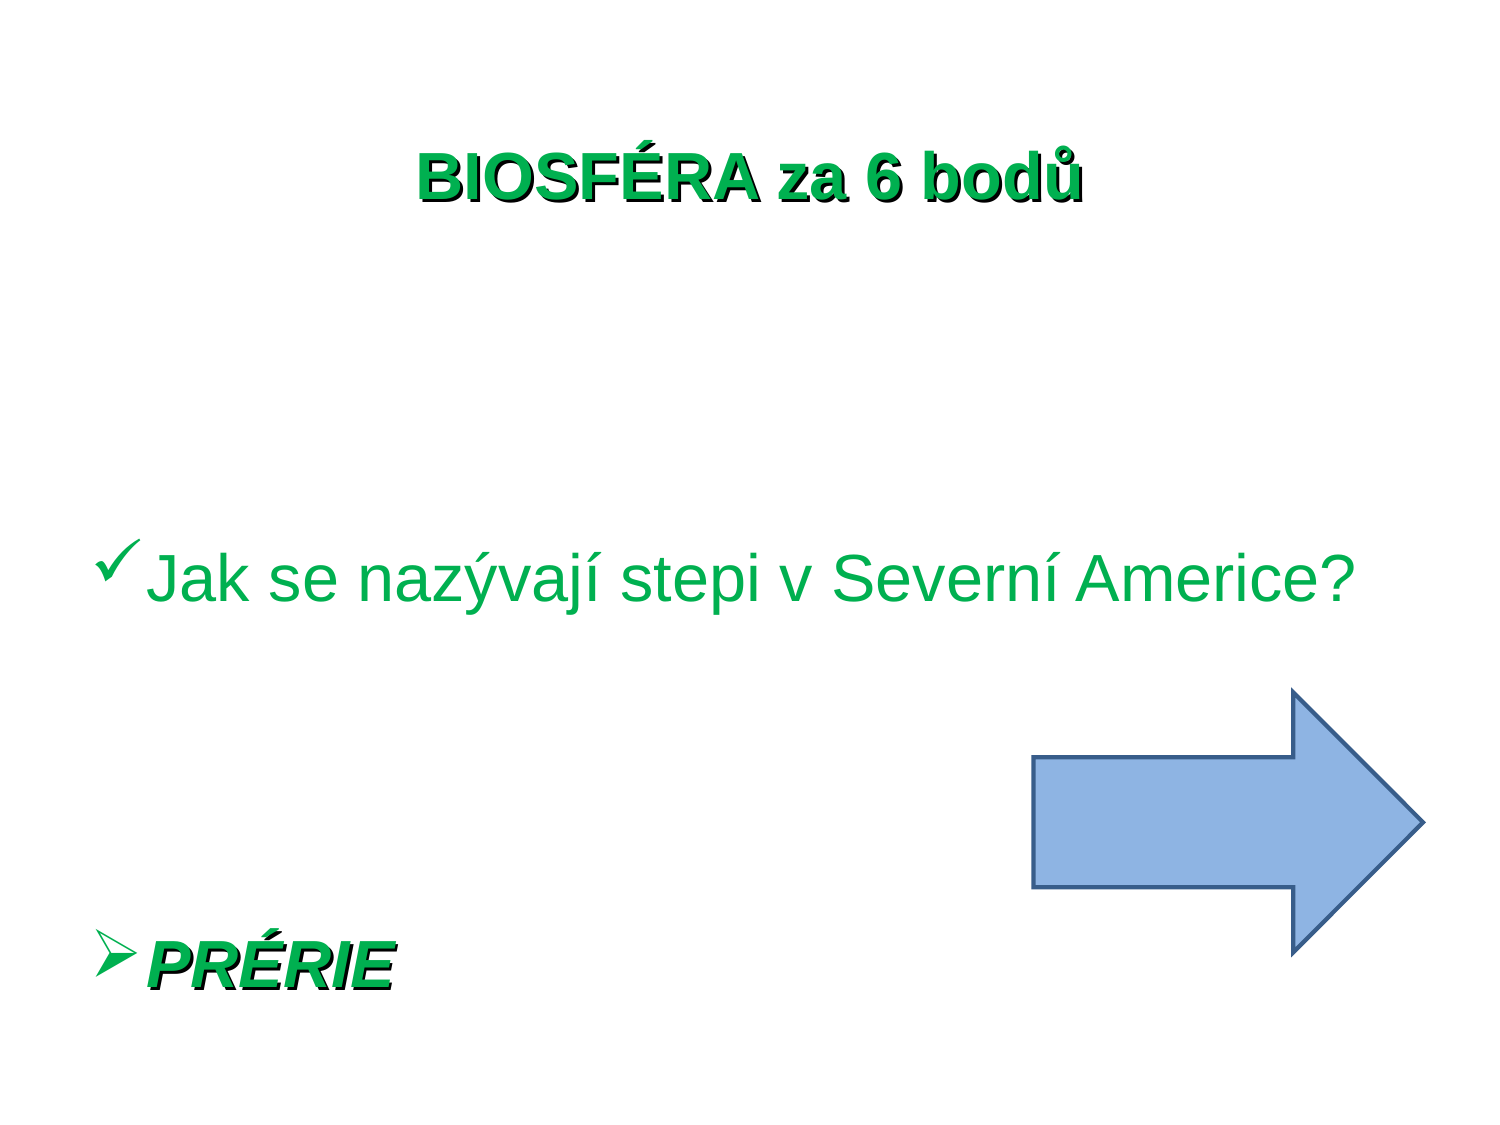

# BIOSFÉRA za 6 bodů
Jak se nazývají stepi v Severní Americe?
PRÉRIE